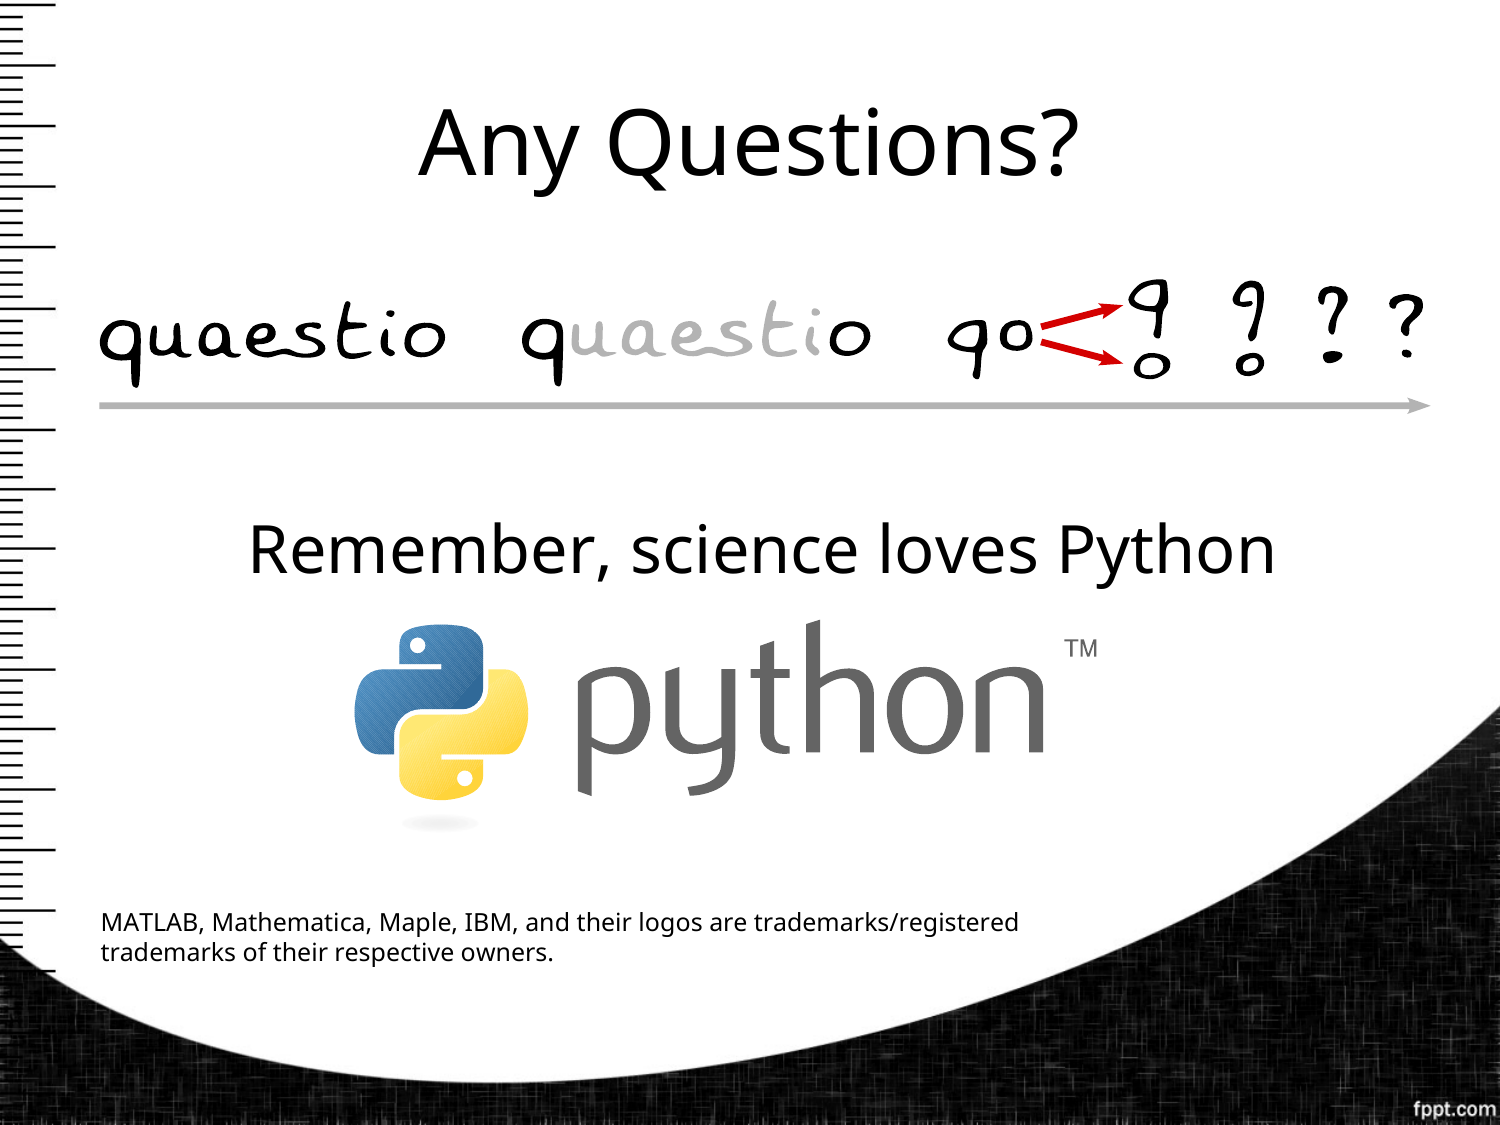

# Any Questions?
Remember, science loves Python
MATLAB, Mathematica, Maple, IBM, and their logos are trademarks/registered trademarks of their respective owners.